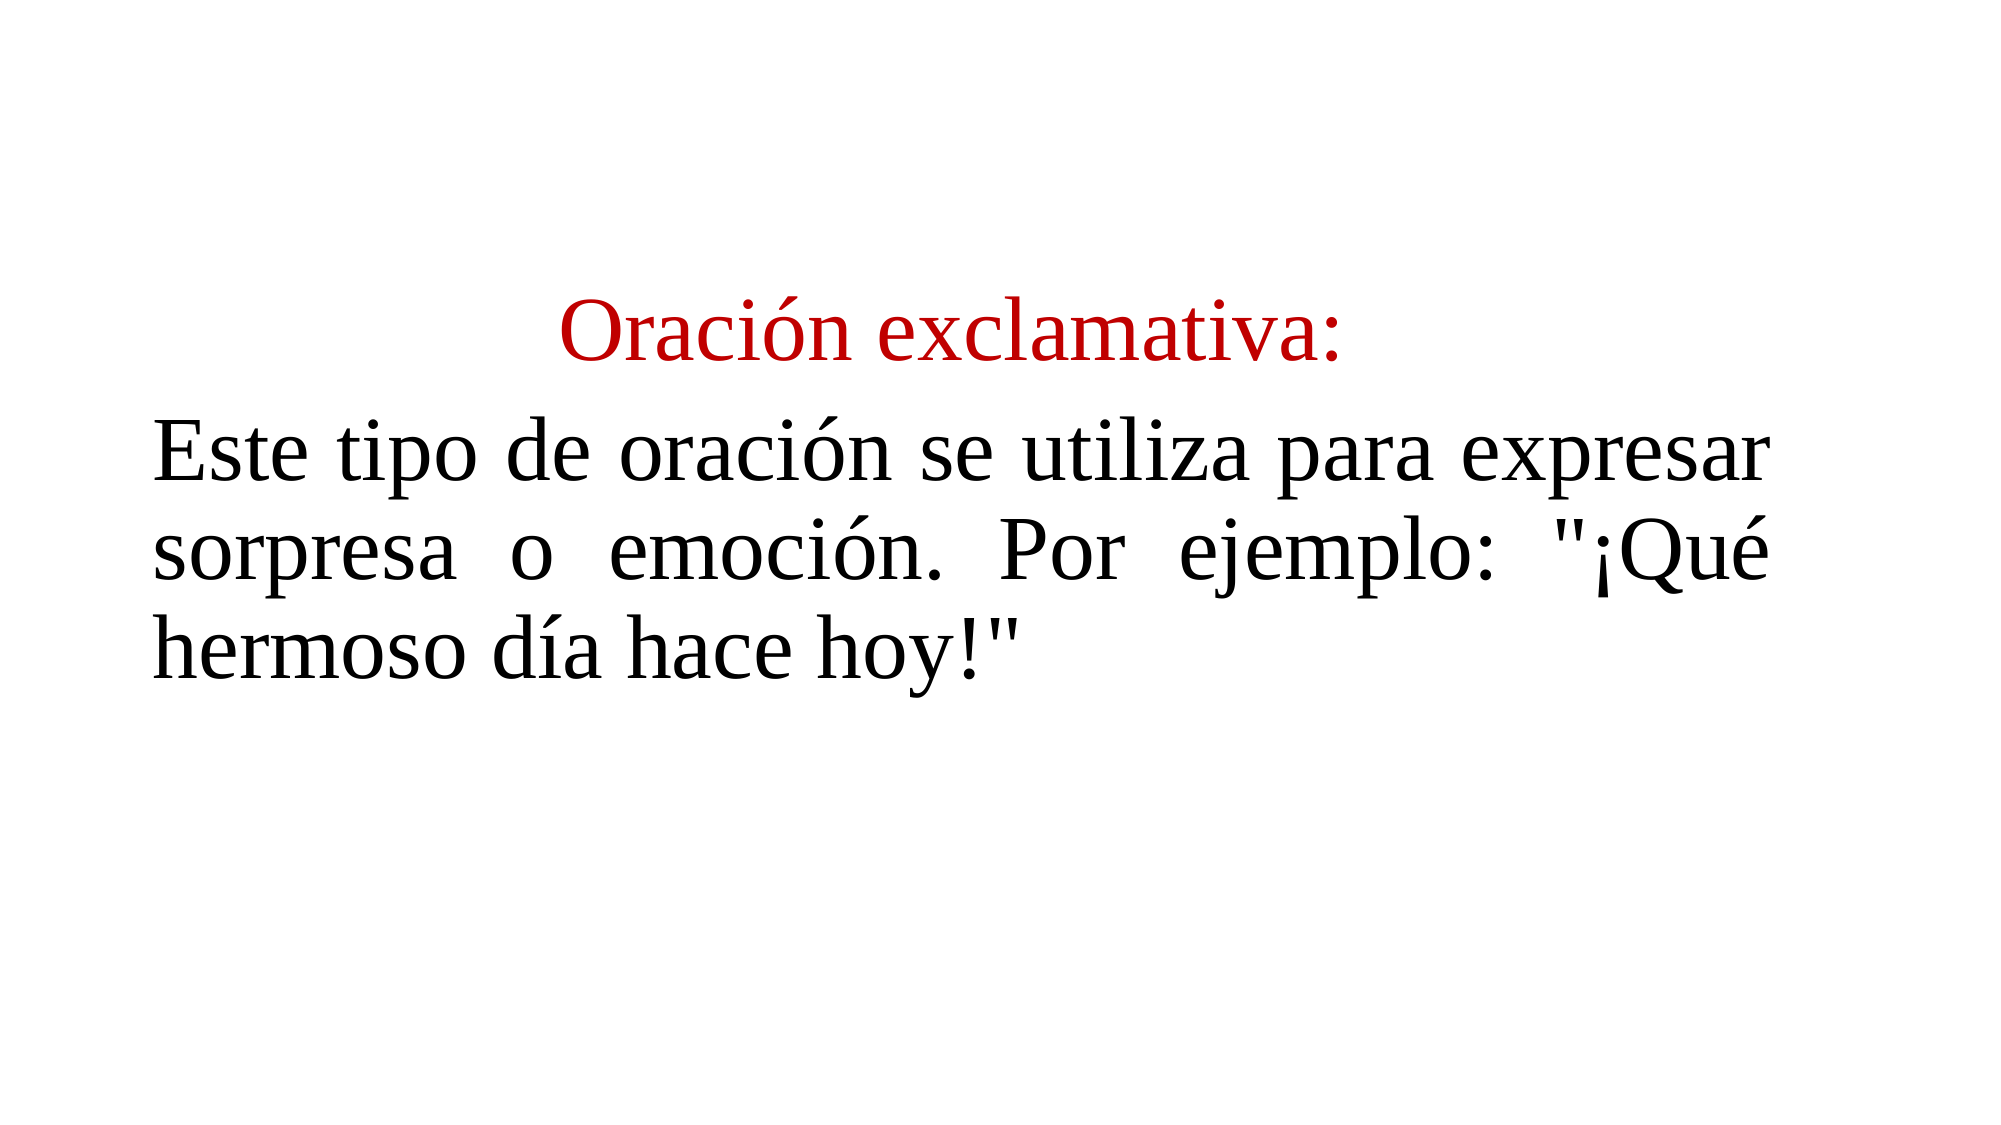

# Oración exclamativa:
Este tipo de oración se utiliza para expresar sorpresa o emoción. Por ejemplo: "¡Qué hermoso día hace hoy!"